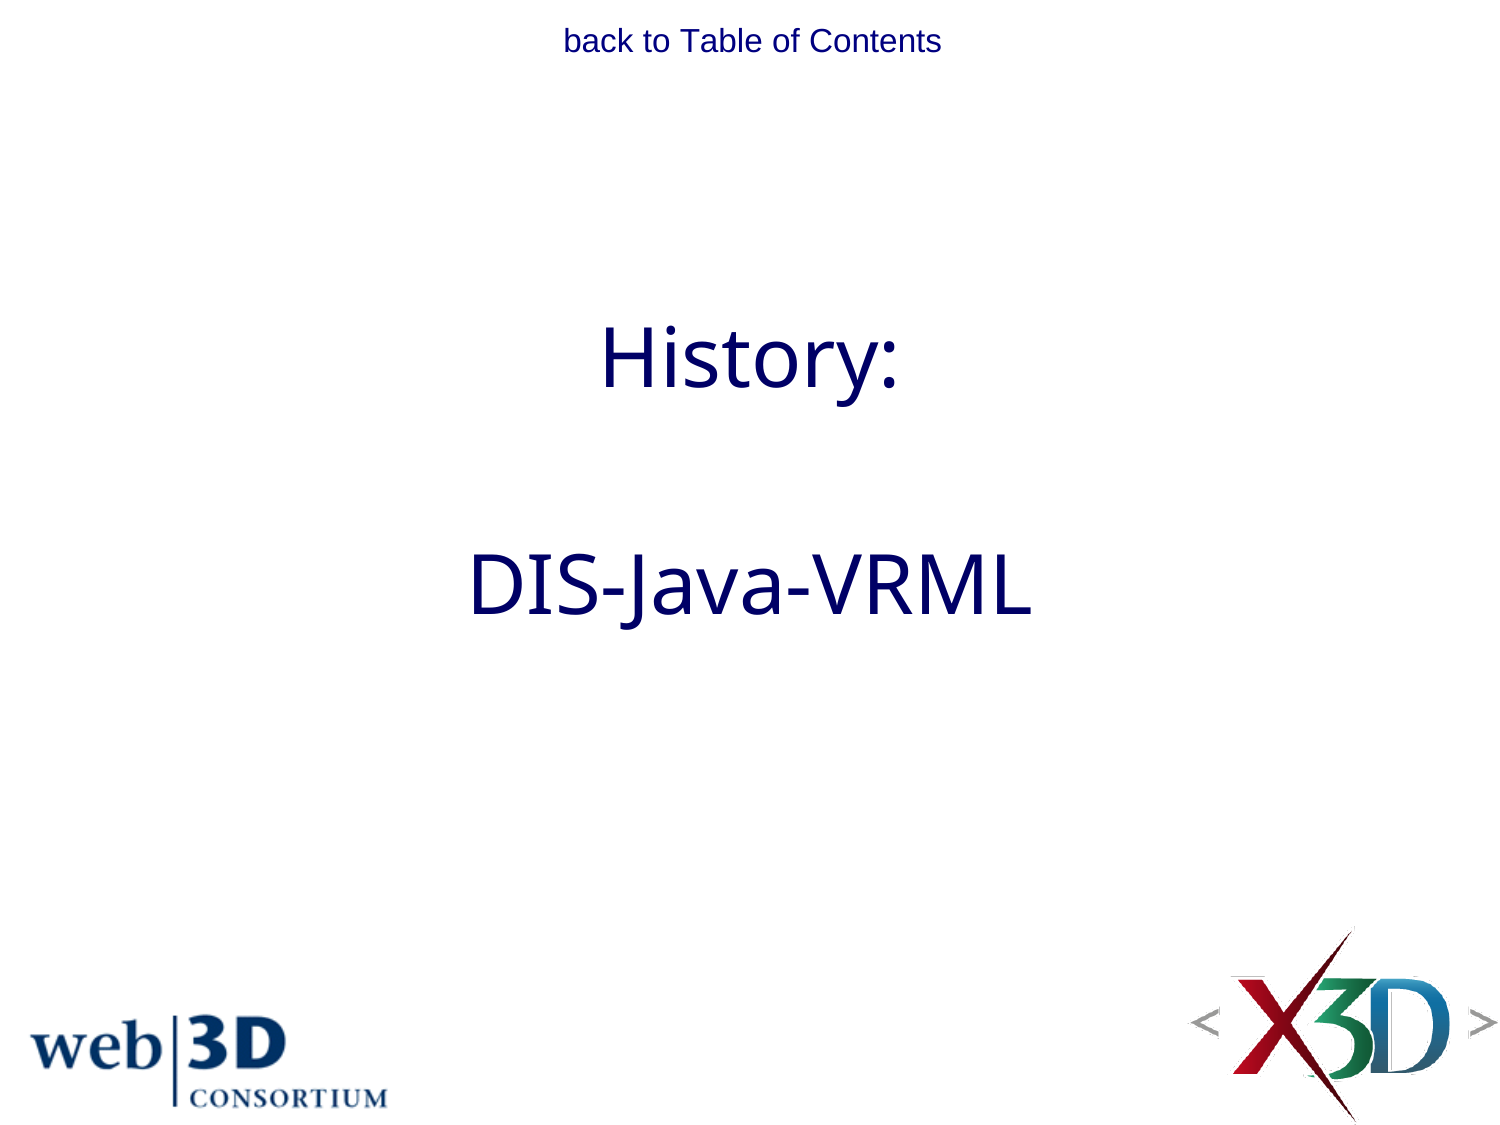

back to Table of Contents
# History: DIS-Java-VRML